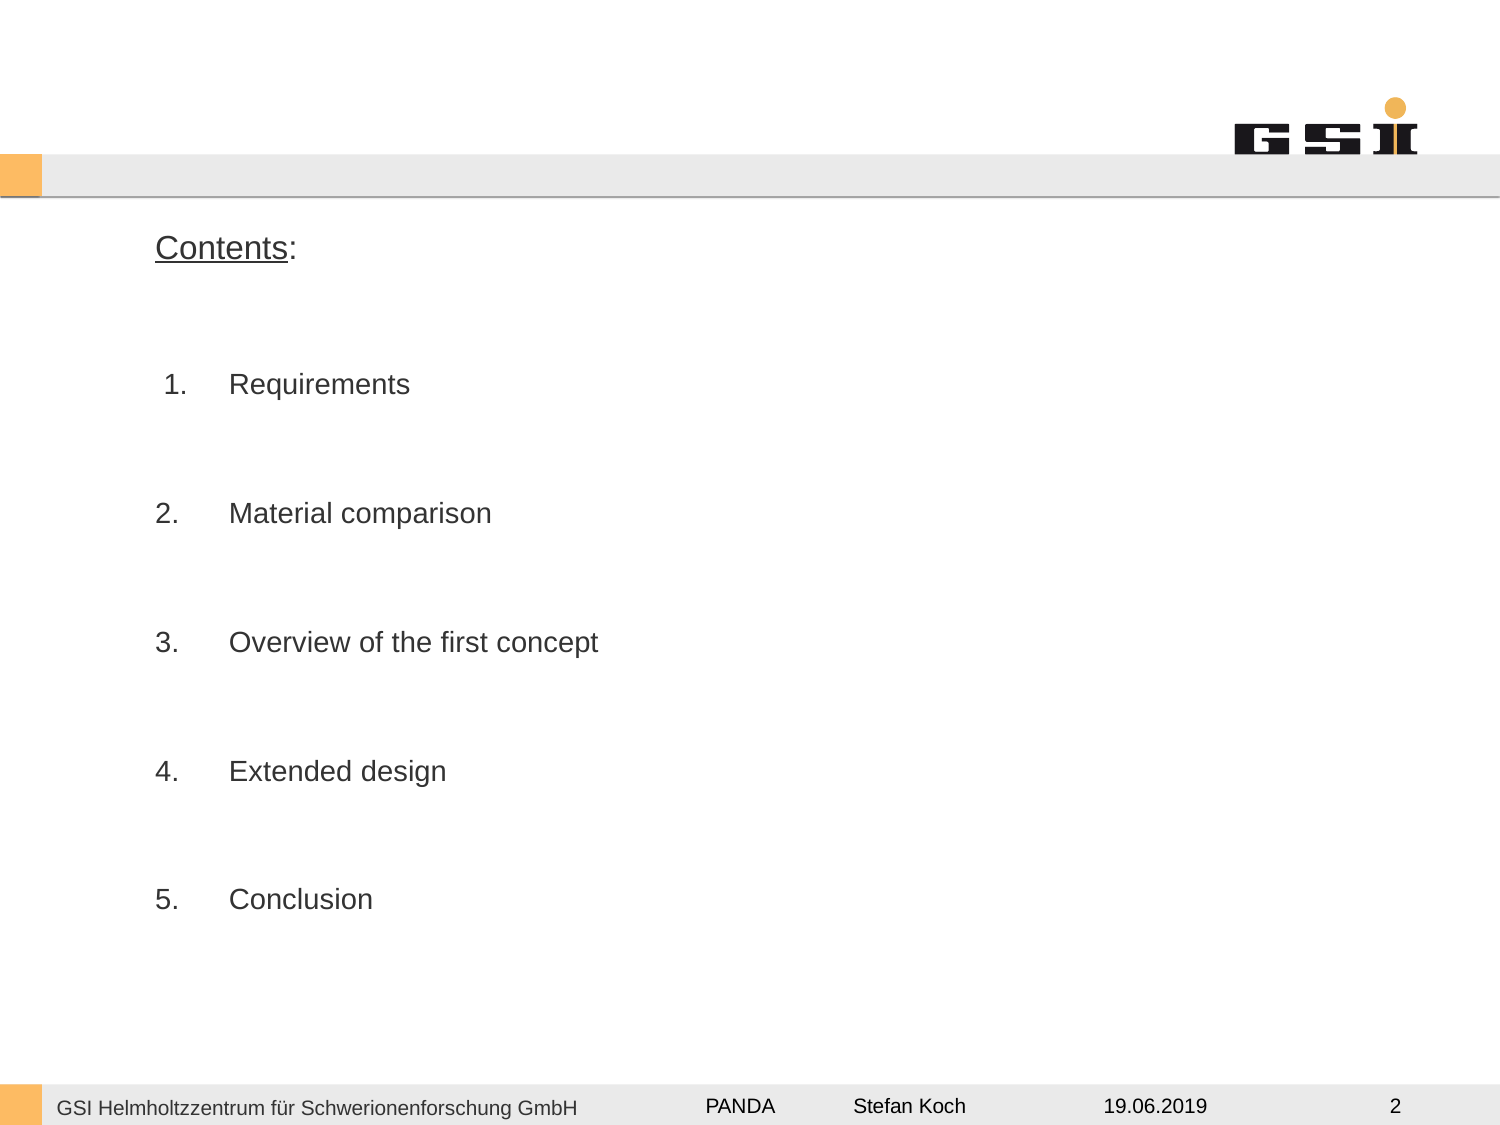

# Contents:
 1.	Requirements
2.	Material comparison
3.	Overview of the first concept
4.	Extended design
5.	Conclusion